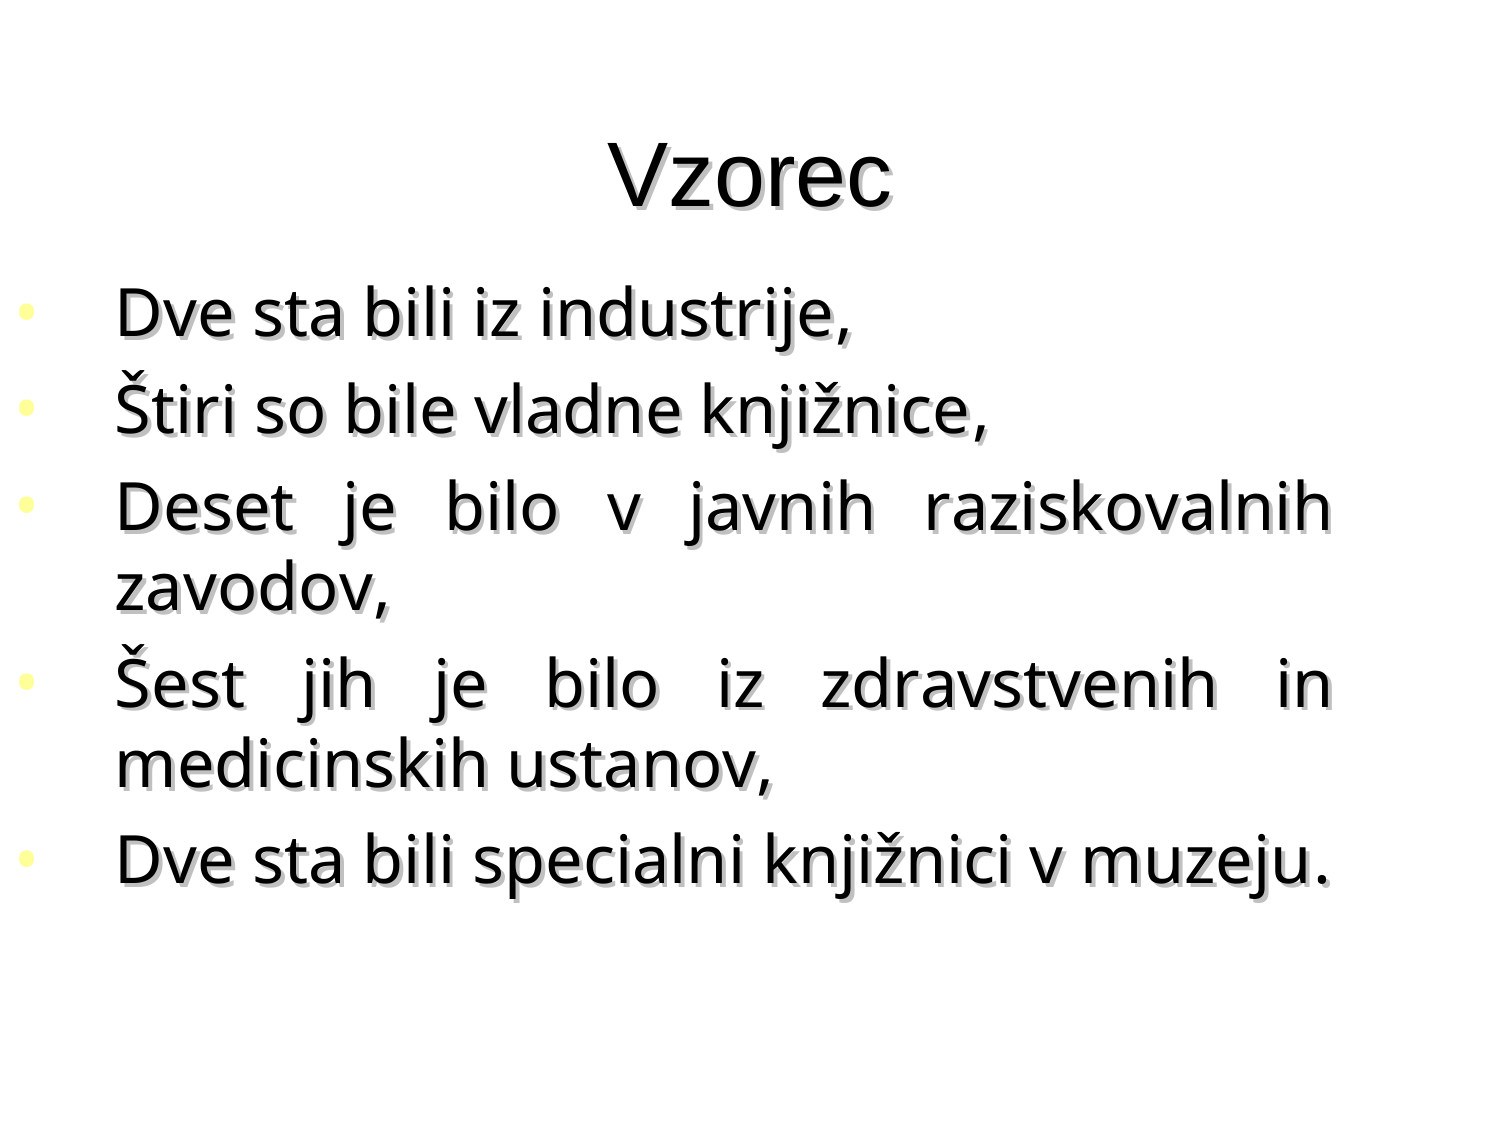

# Vzorec
Dve sta bili iz industrije,
Štiri so bile vladne knjižnice,
Deset je bilo v javnih raziskovalnih zavodov,
Šest jih je bilo iz zdravstvenih in medicinskih ustanov,
Dve sta bili specialni knjižnici v muzeju.
10
Primoz Juznic, University of Ljubljana, Faculty of Arts, Department of Library and Information Science and Book Studies, Slovenia